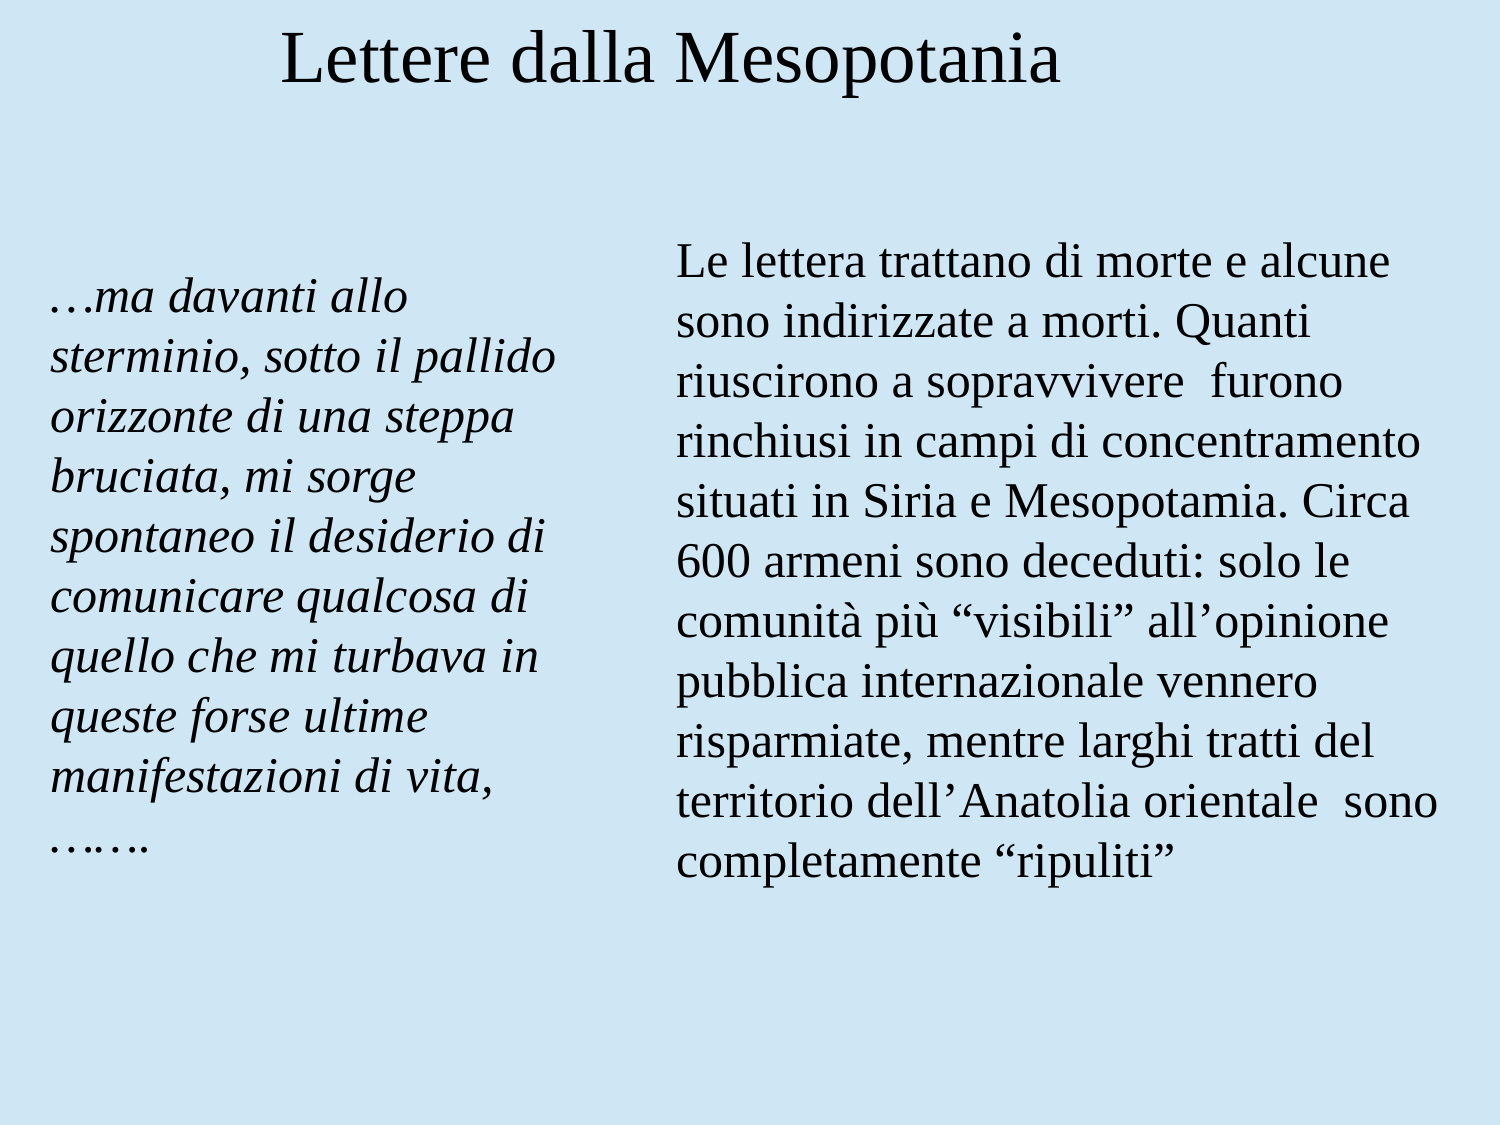

Lettere dalla Mesopotania
Le lettera trattano di morte e alcune sono indirizzate a morti. Quanti riuscirono a sopravvivere furono rinchiusi in campi di concentramento situati in Siria e Mesopotamia. Circa 600 armeni sono deceduti: solo le comunità più “visibili” all’opinione pubblica internazionale vennero risparmiate, mentre larghi tratti del territorio dell’Anatolia orientale sono completamente “ripuliti”
…ma davanti allo sterminio, sotto il pallido orizzonte di una steppa bruciata, mi sorge spontaneo il desiderio di comunicare qualcosa di quello che mi turbava in queste forse ultime manifestazioni di vita,…….